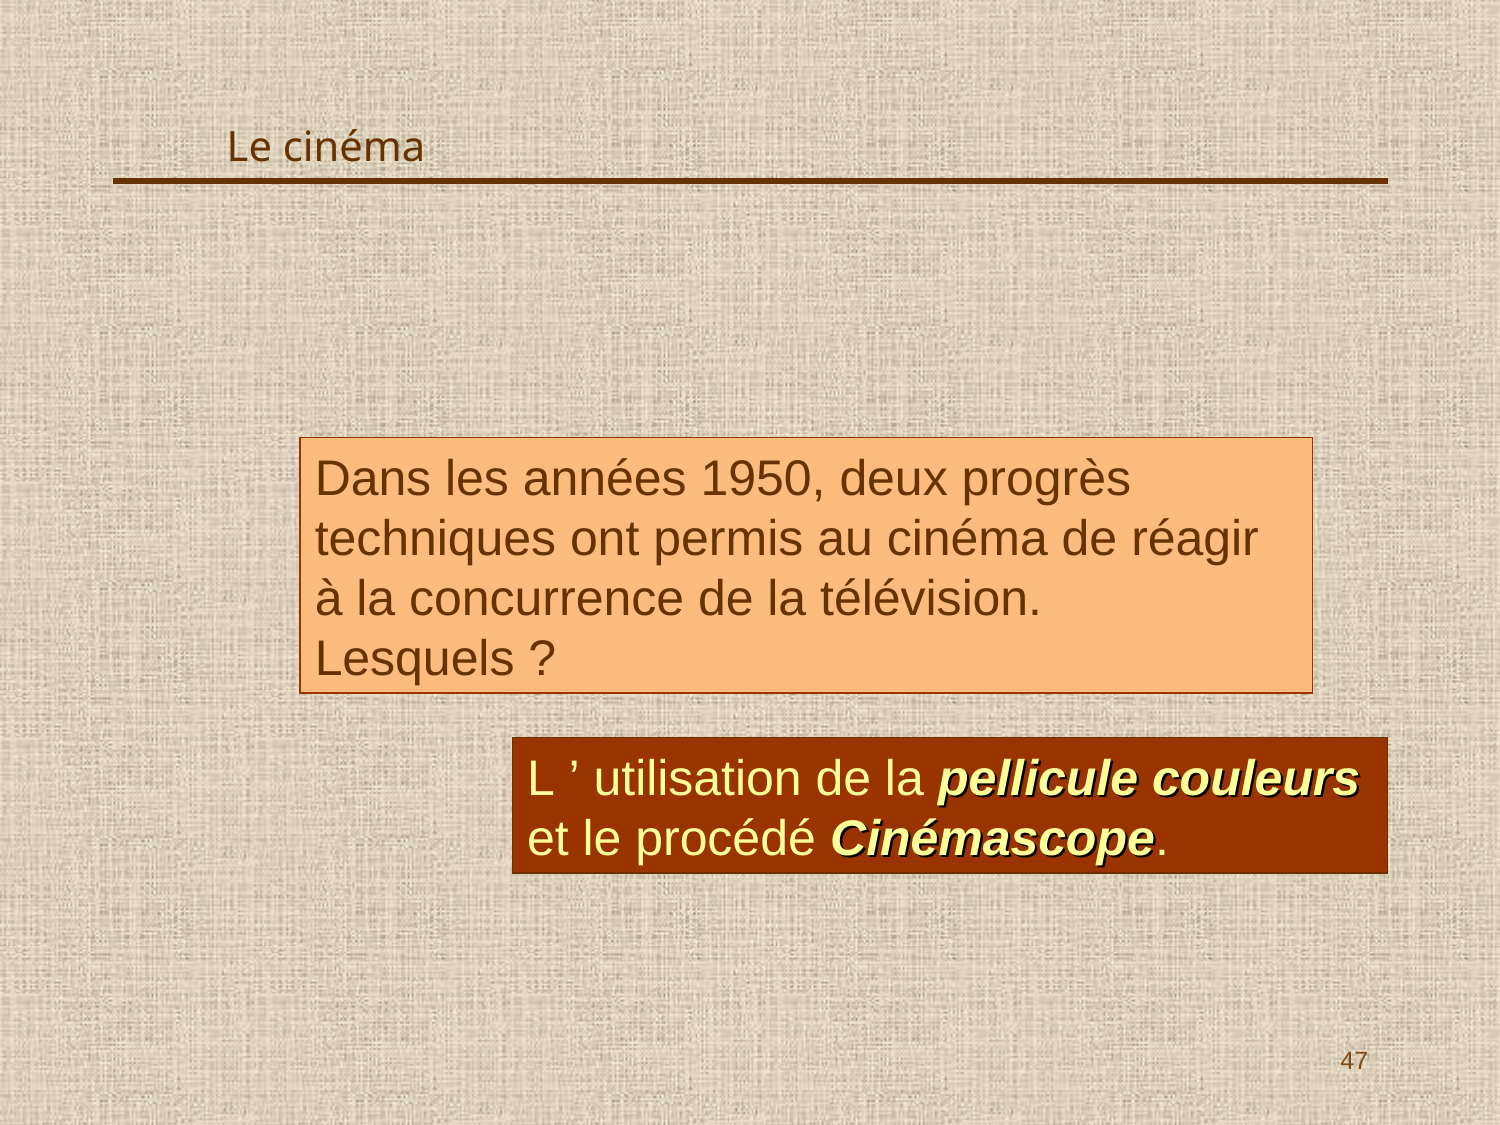

Le cinéma
Dans les années 1950, deux progrès techniques ont permis au cinéma de réagir à la concurrence de la télévision.
Lesquels ?
L ’ utilisation de la pellicule couleurs et le procédé Cinémascope.
47